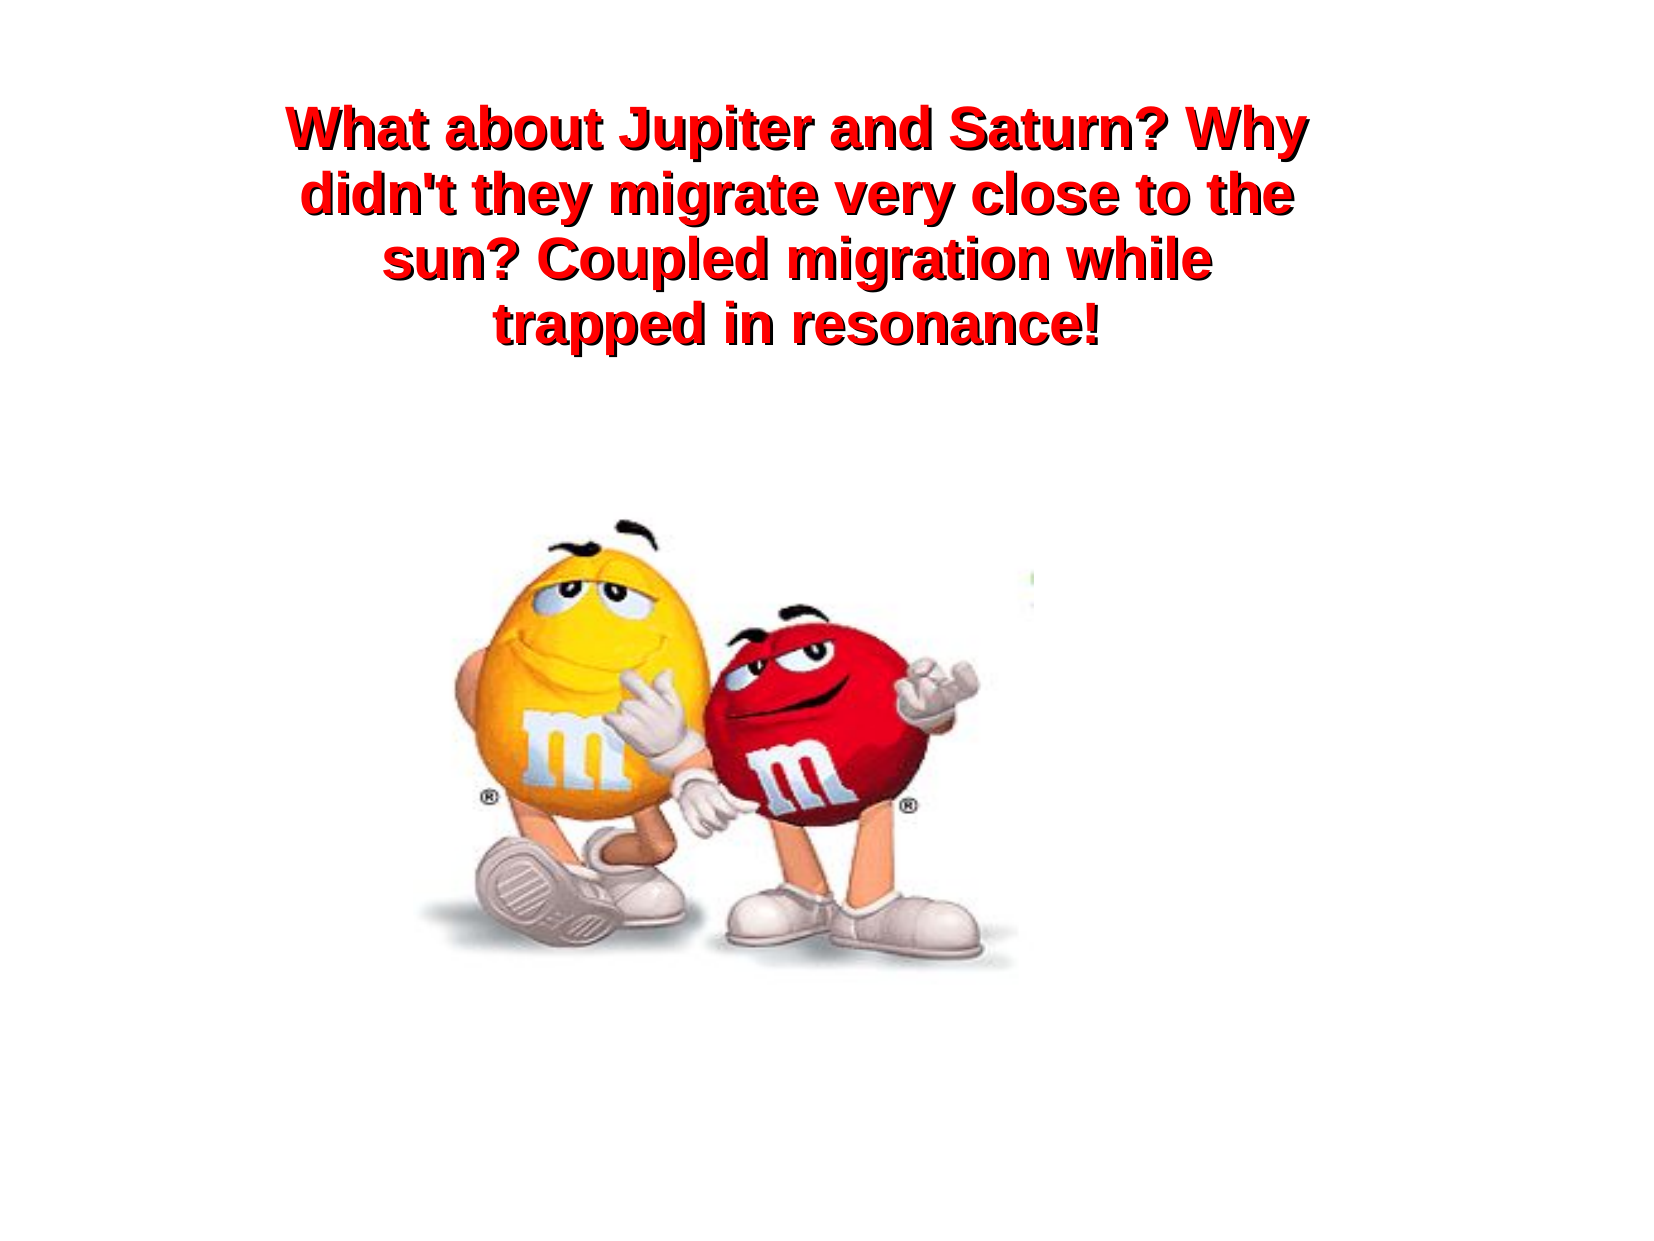

What about Jupiter and Saturn? Why didn't they migrate very close to the sun? Coupled migration while trapped in resonance!